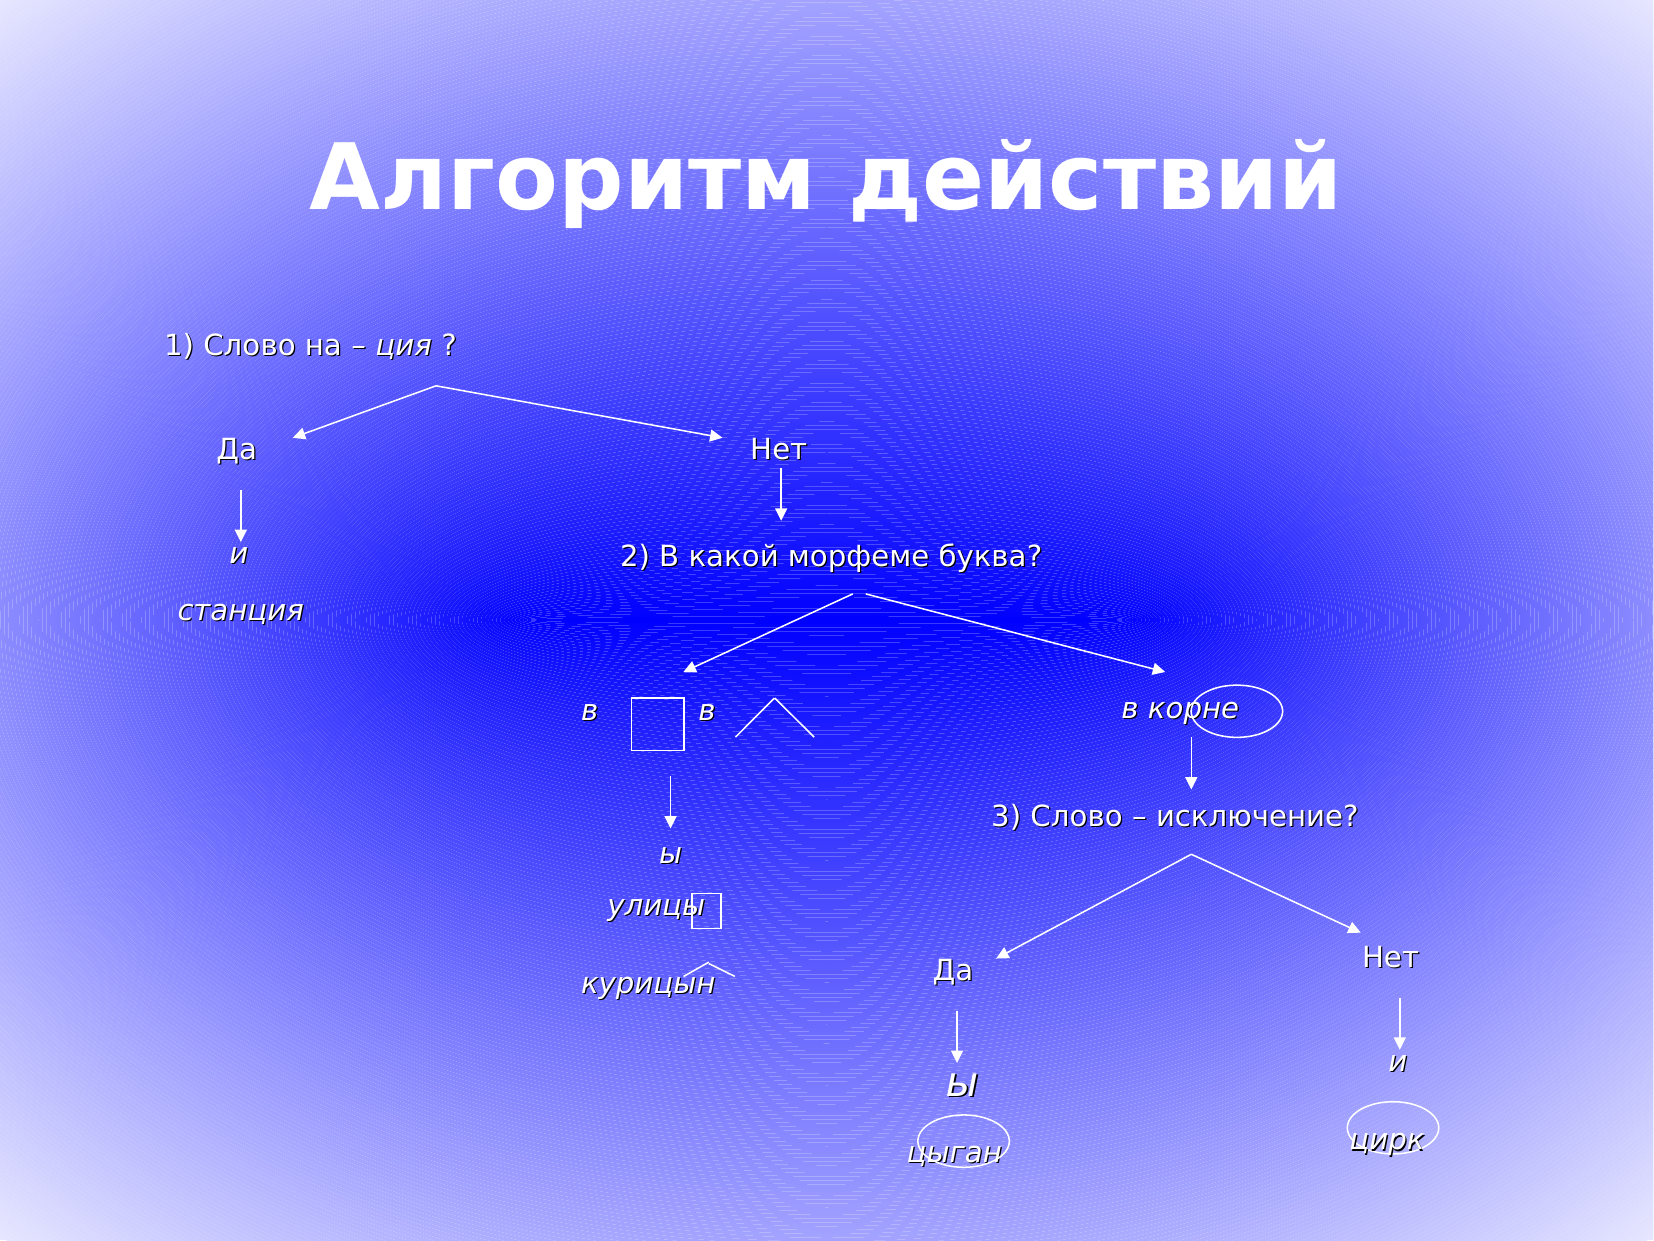

# Алгоритм действий
1) Слово на – ция ?
Да
Нет
и
2) В какой морфеме буква?
станция
в корне
в
в
3) Слово – исключение?
ы
улицы
Нет
Да
курицын
и
ы
цирк
цыган